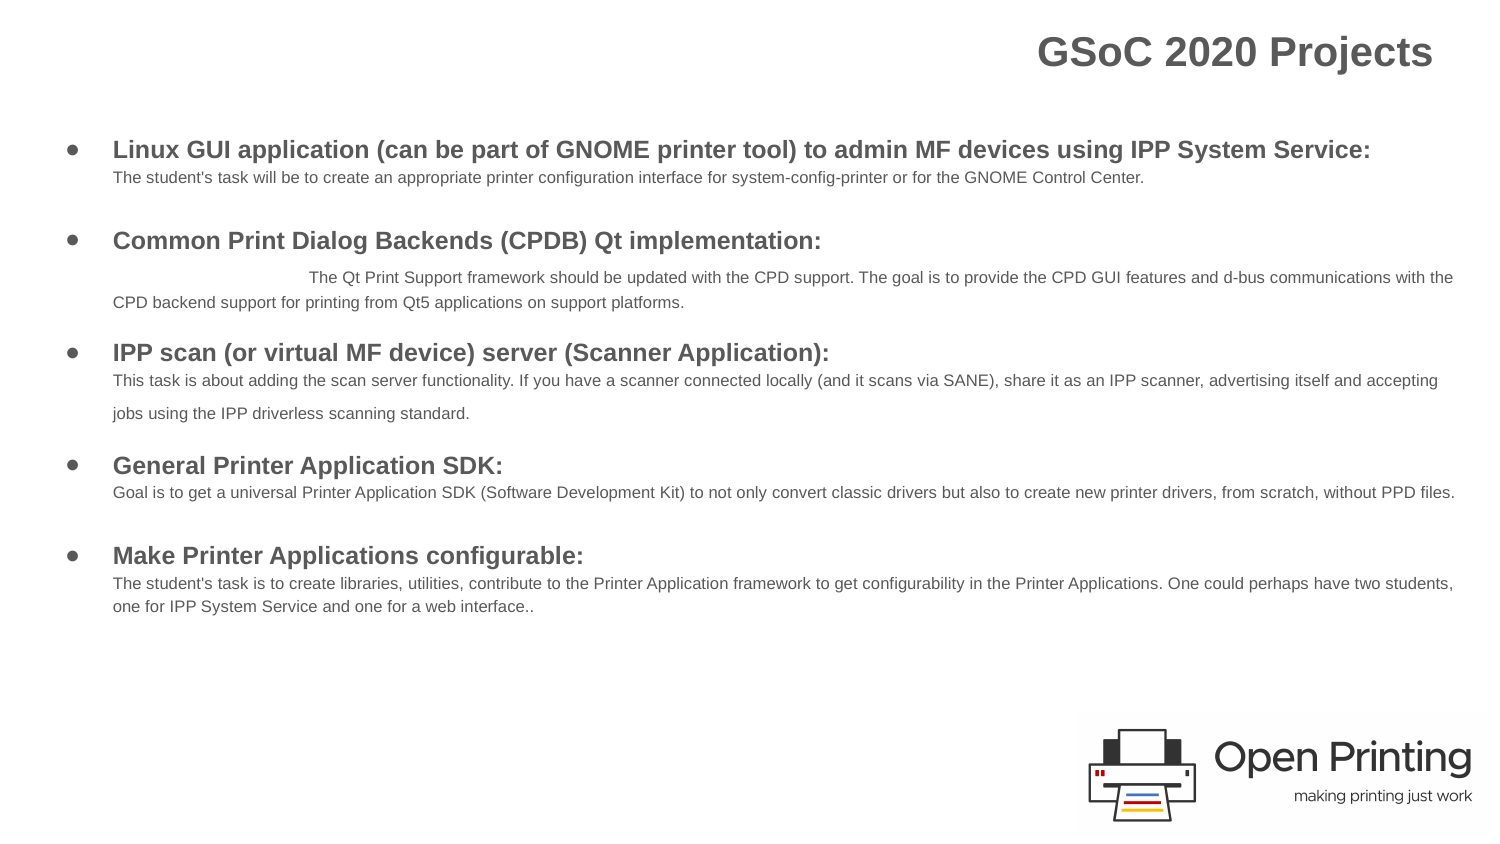

GSoC 2020 Projects
# Linux GUI application (can be part of GNOME printer tool) to admin MF devices using IPP System Service: The student's task will be to create an appropriate printer configuration interface for system-config-printer or for the GNOME Control Center.
Common Print Dialog Backends (CPDB) Qt implementation: The Qt Print Support framework should be updated with the CPD support. The goal is to provide the CPD GUI features and d-bus communications with the CPD backend support for printing from Qt5 applications on support platforms.
IPP scan (or virtual MF device) server (Scanner Application): This task is about adding the scan server functionality. If you have a scanner connected locally (and it scans via SANE), share it as an IPP scanner, advertising itself and accepting jobs using the IPP driverless scanning standard.
General Printer Application SDK: Goal is to get a universal Printer Application SDK (Software Development Kit) to not only convert classic drivers but also to create new printer drivers, from scratch, without PPD files.
Make Printer Applications configurable: The student's task is to create libraries, utilities, contribute to the Printer Application framework to get configurability in the Printer Applications. One could perhaps have two students, one for IPP System Service and one for a web interface..